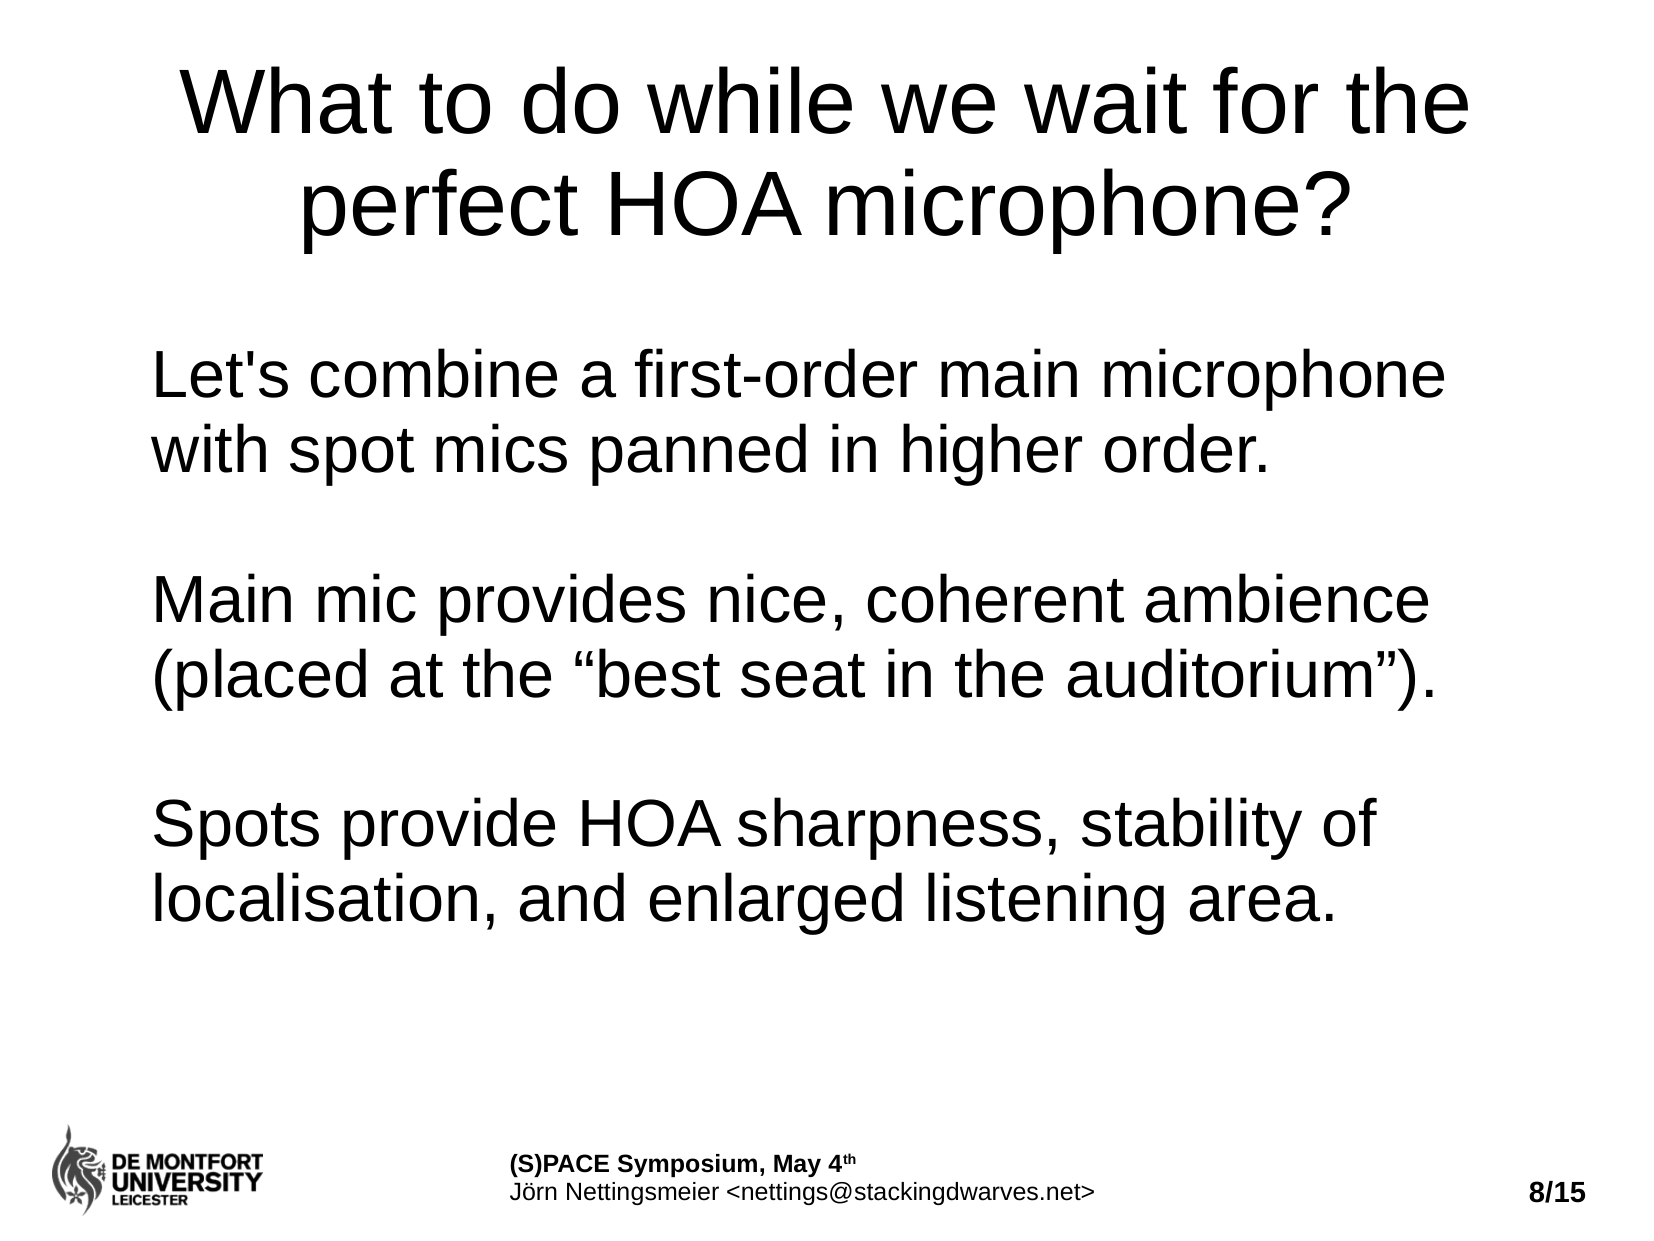

# What to do while we wait for the perfect HOA microphone?
Let's combine a first-order main microphone with spot mics panned in higher order.
Main mic provides nice, coherent ambience (placed at the “best seat in the auditorium”).
Spots provide HOA sharpness, stability of localisation, and enlarged listening area.